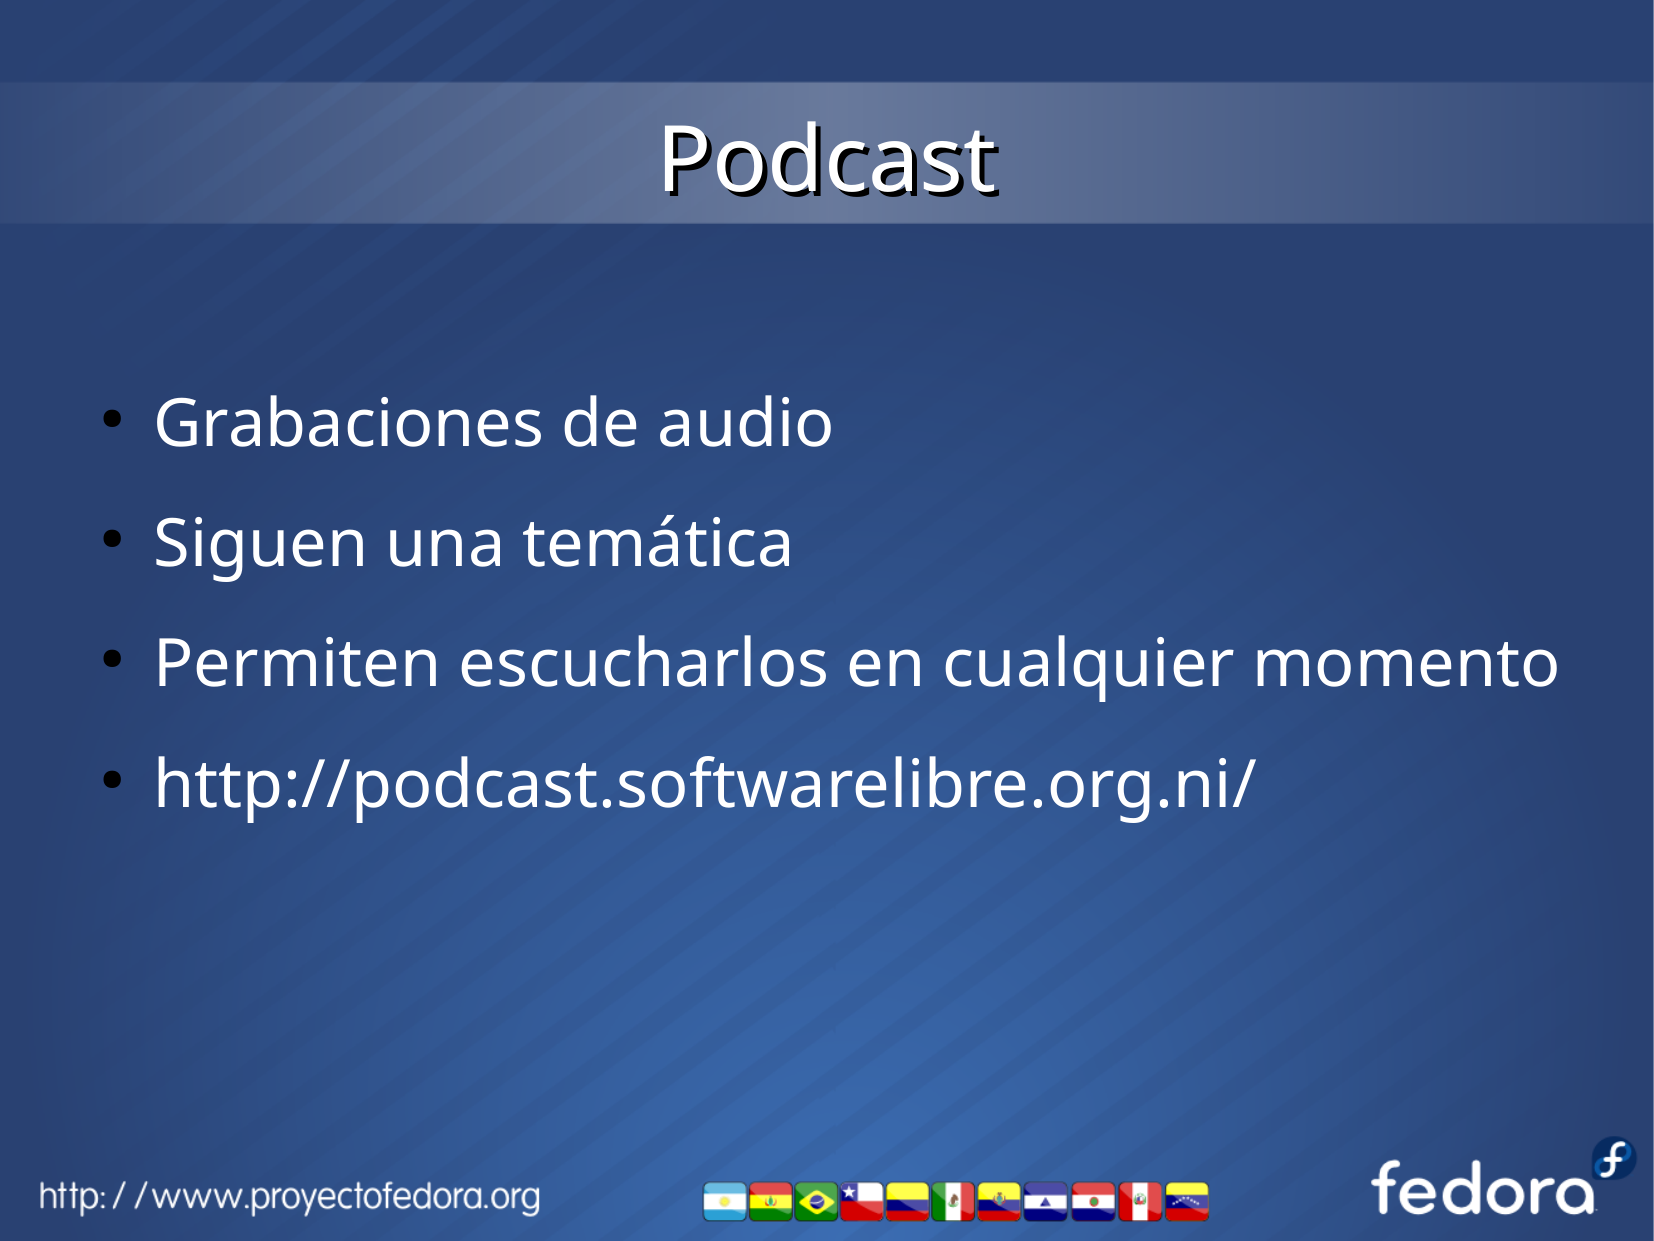

# Podcast
Grabaciones de audio
Siguen una temática
Permiten escucharlos en cualquier momento
http://podcast.softwarelibre.org.ni/